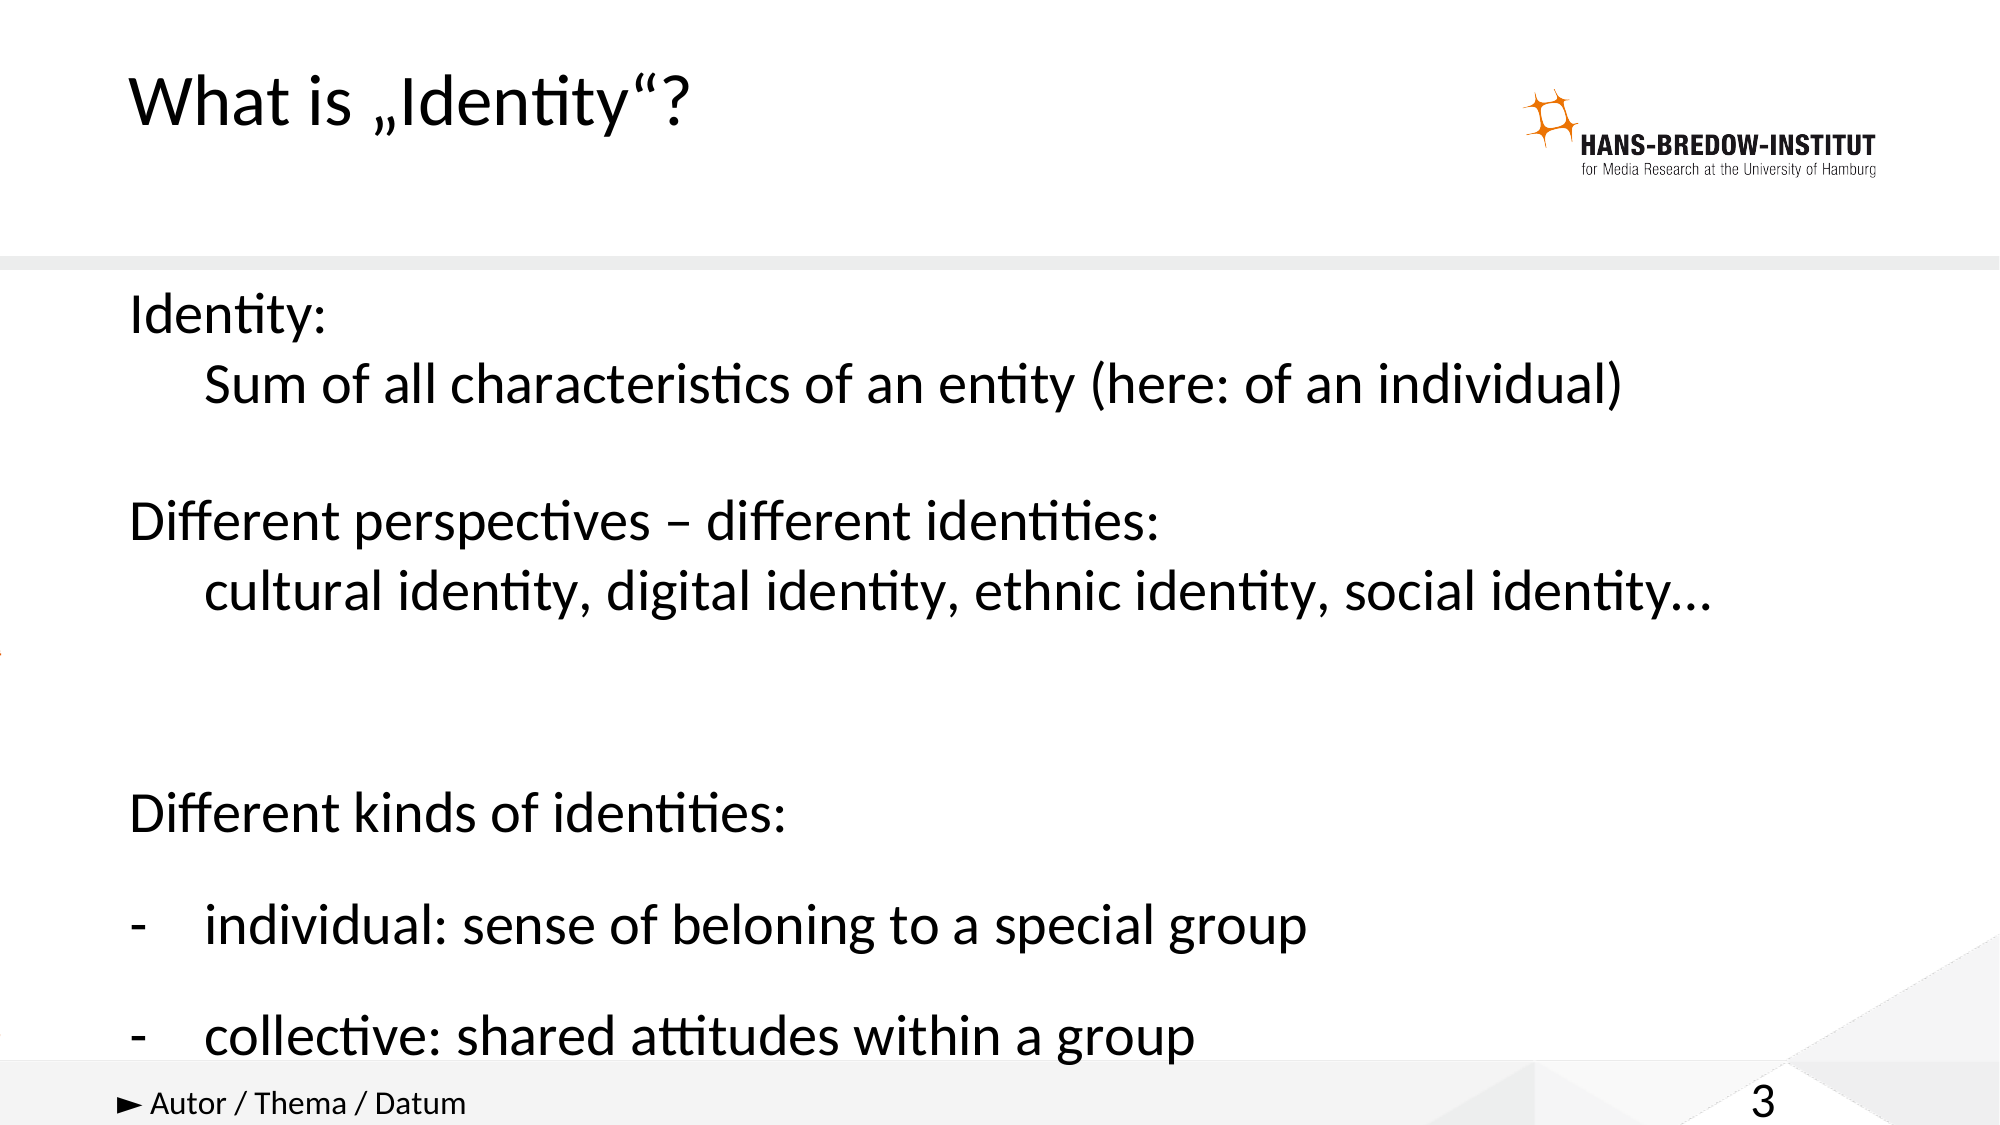

What is „Identity“?
Identity:
Sum of all characteristics of an entity (here: of an individual)
Different perspectives – different identities:
cultural identity, digital identity, ethnic identity, social identity…
Different kinds of identities:
individual: sense of beloning to a special group
collective: shared attitudes within a group